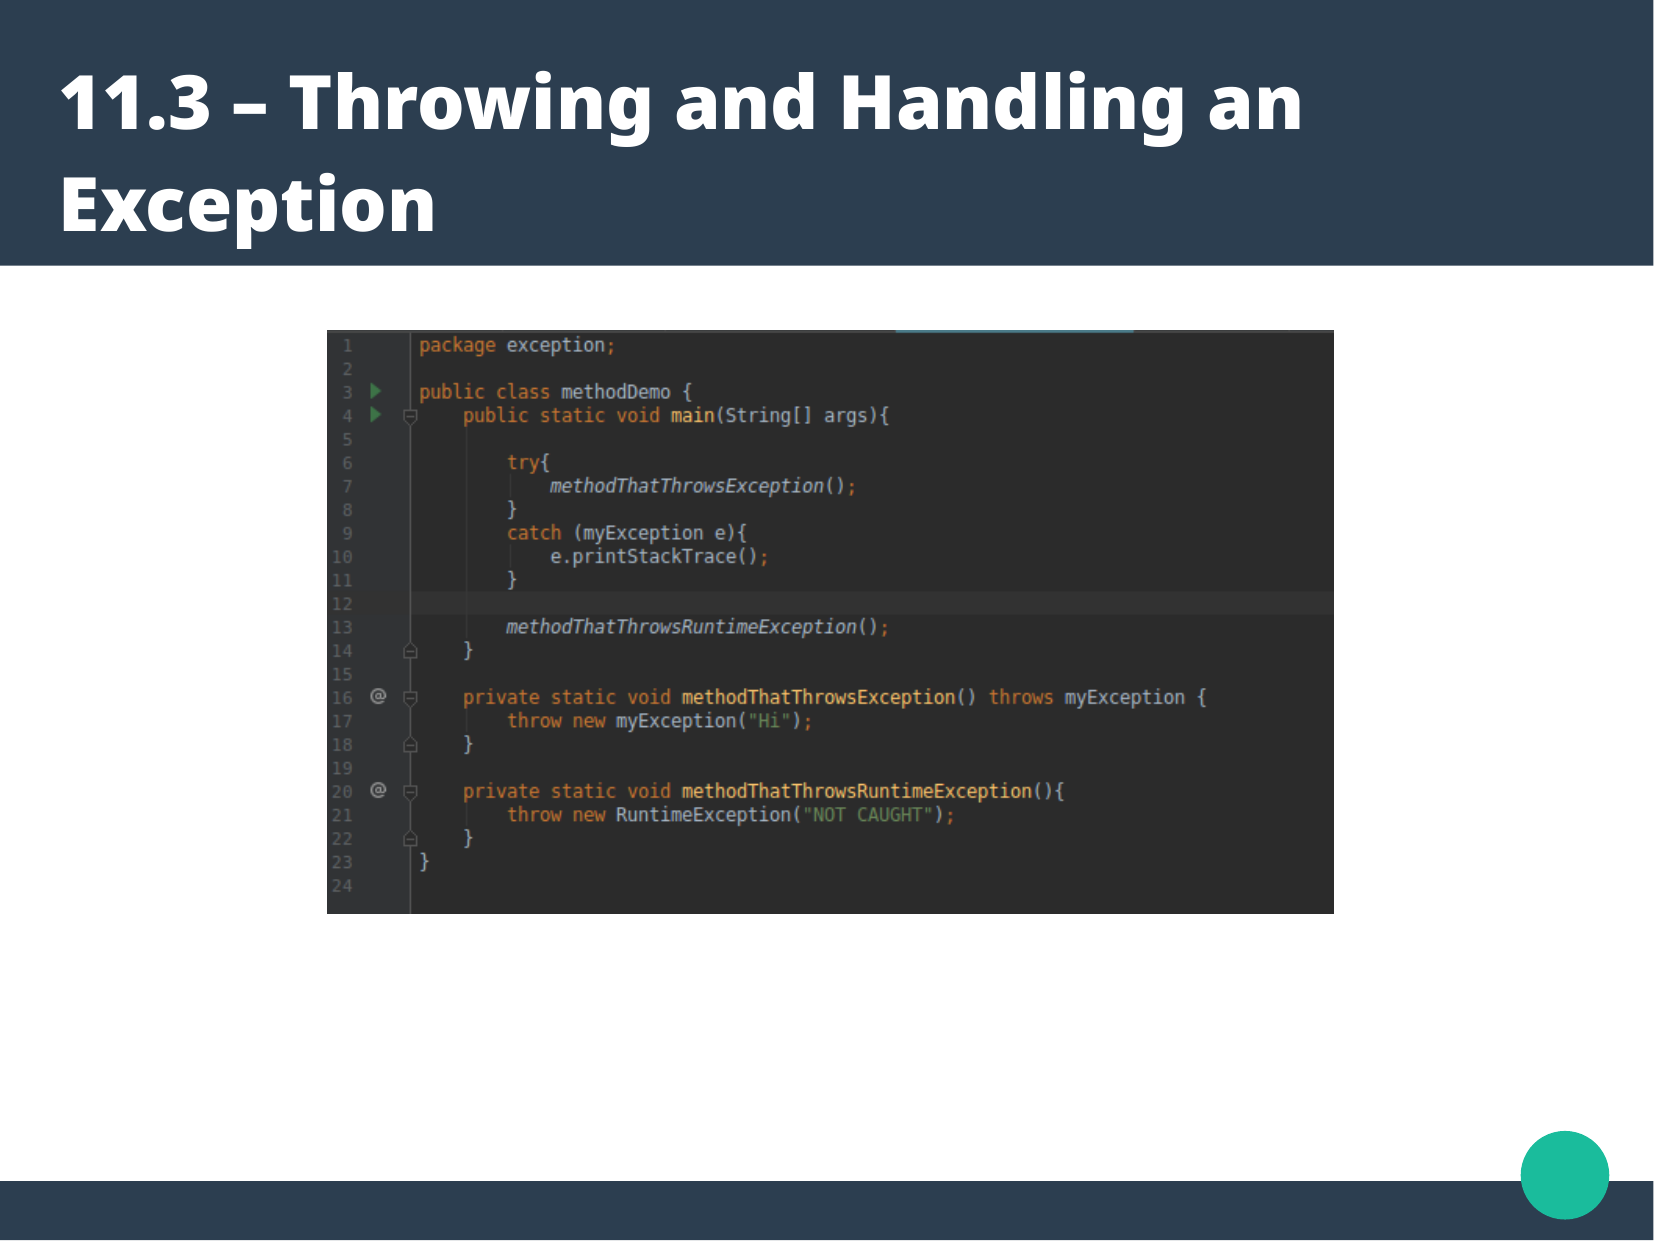

# 11.3 – Throwing and Handling an Exception